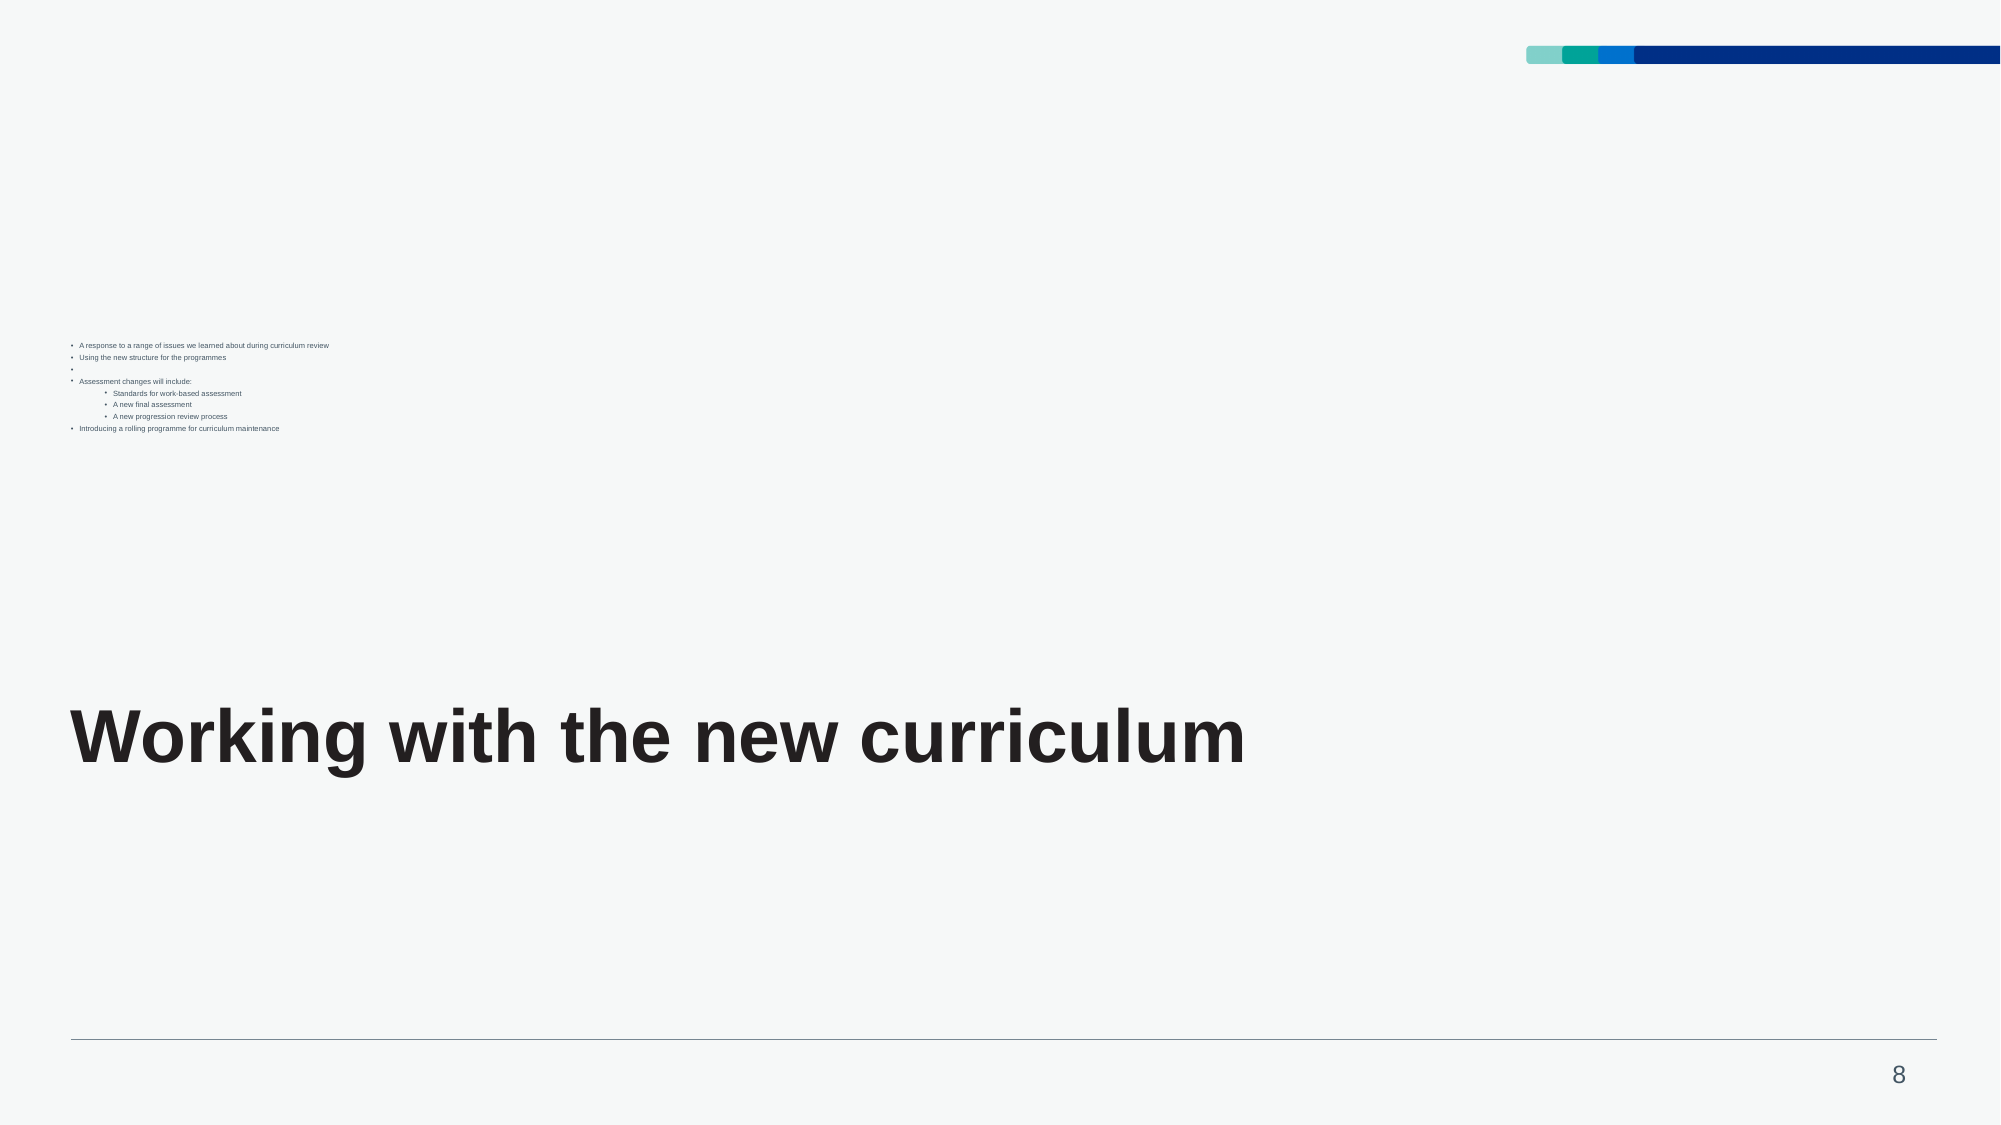

A response to a range of issues we learned about during curriculum review
Using the new structure for the programmes
Assessment changes will include:
Standards for work-based assessment
A new final assessment
A new progression review process
Introducing a rolling programme for curriculum maintenance
# Working with the new curriculum